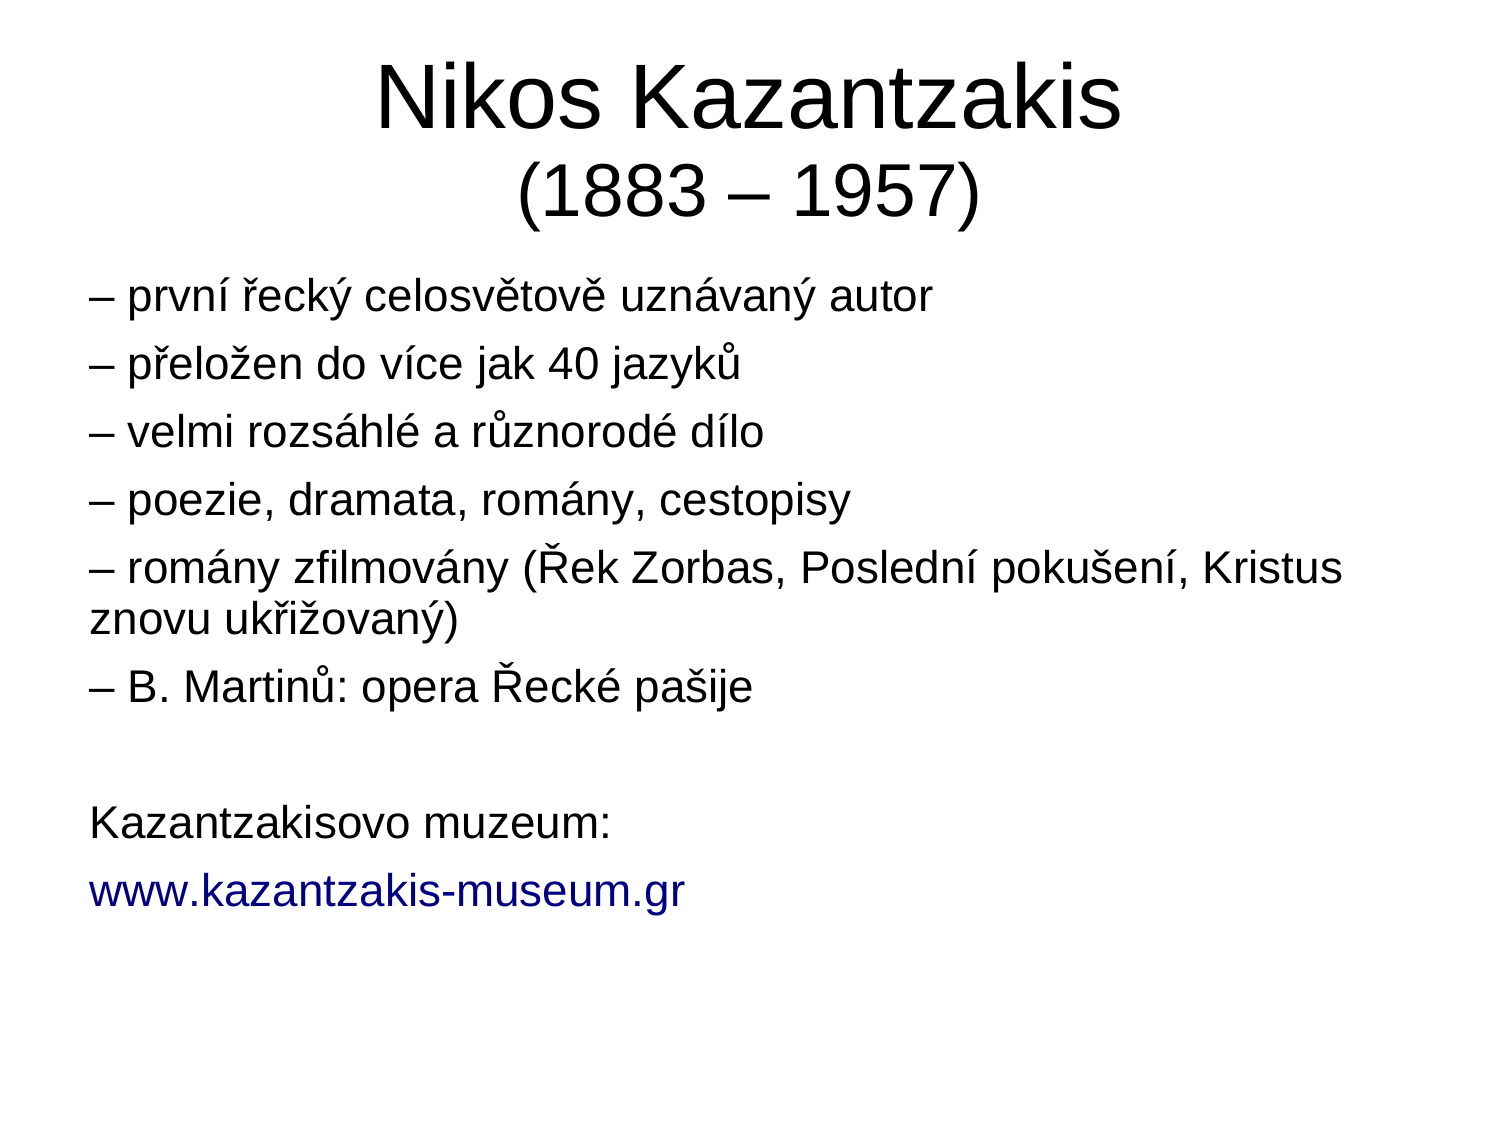

# Nikos Kazantzakis (1883 – 1957)
– první řecký celosvětově uznávaný autor
– přeložen do více jak 40 jazyků
– velmi rozsáhlé a různorodé dílo
– poezie, dramata, romány, cestopisy
– romány zfilmovány (Řek Zorbas, Poslední pokušení, Kristus znovu ukřižovaný)
– B. Martinů: opera Řecké pašije
Kazantzakisovo muzeum:
www.kazantzakis-museum.gr